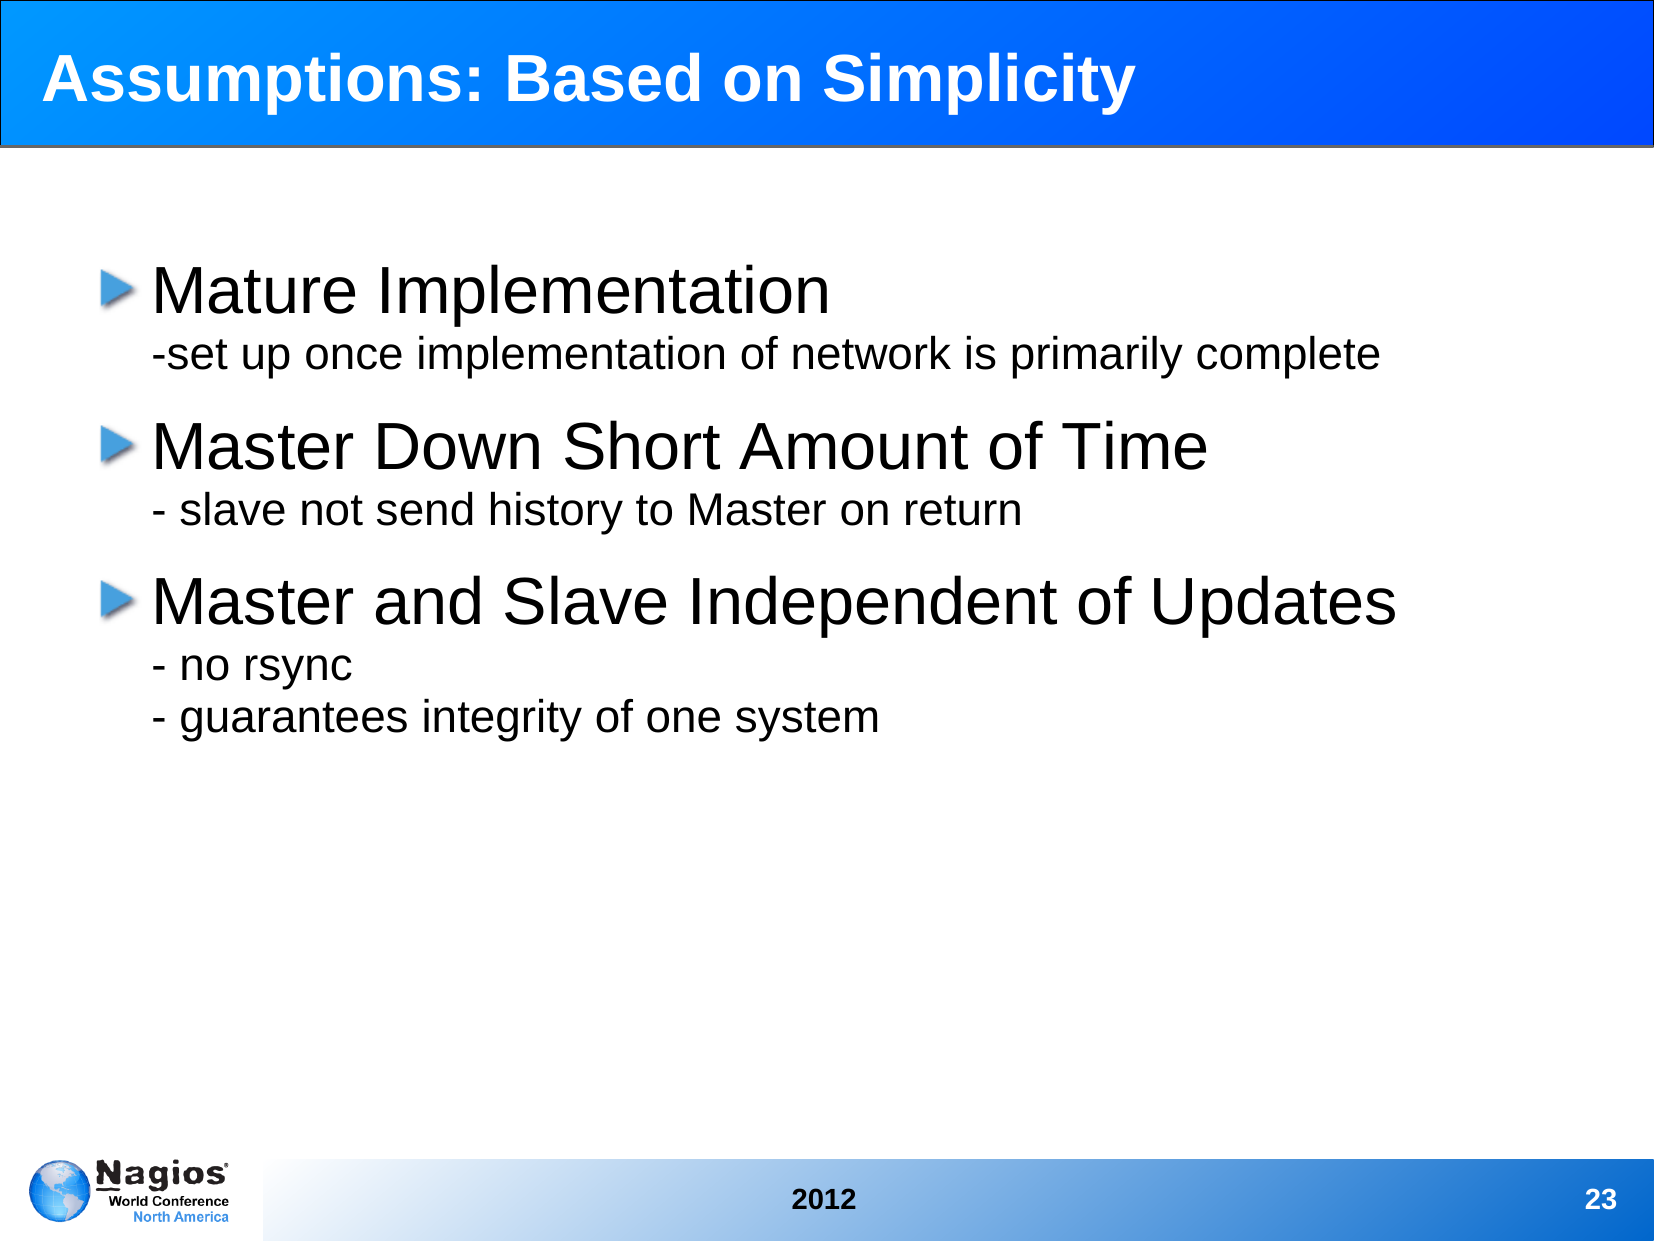

# Assumptions: Based on Simplicity
Mature Implementation
-set up once implementation of network is primarily complete
Master Down Short Amount of Time
- slave not send history to Master on return
Master and Slave Independent of Updates
- no rsync
- guarantees integrity of one system
2011
23